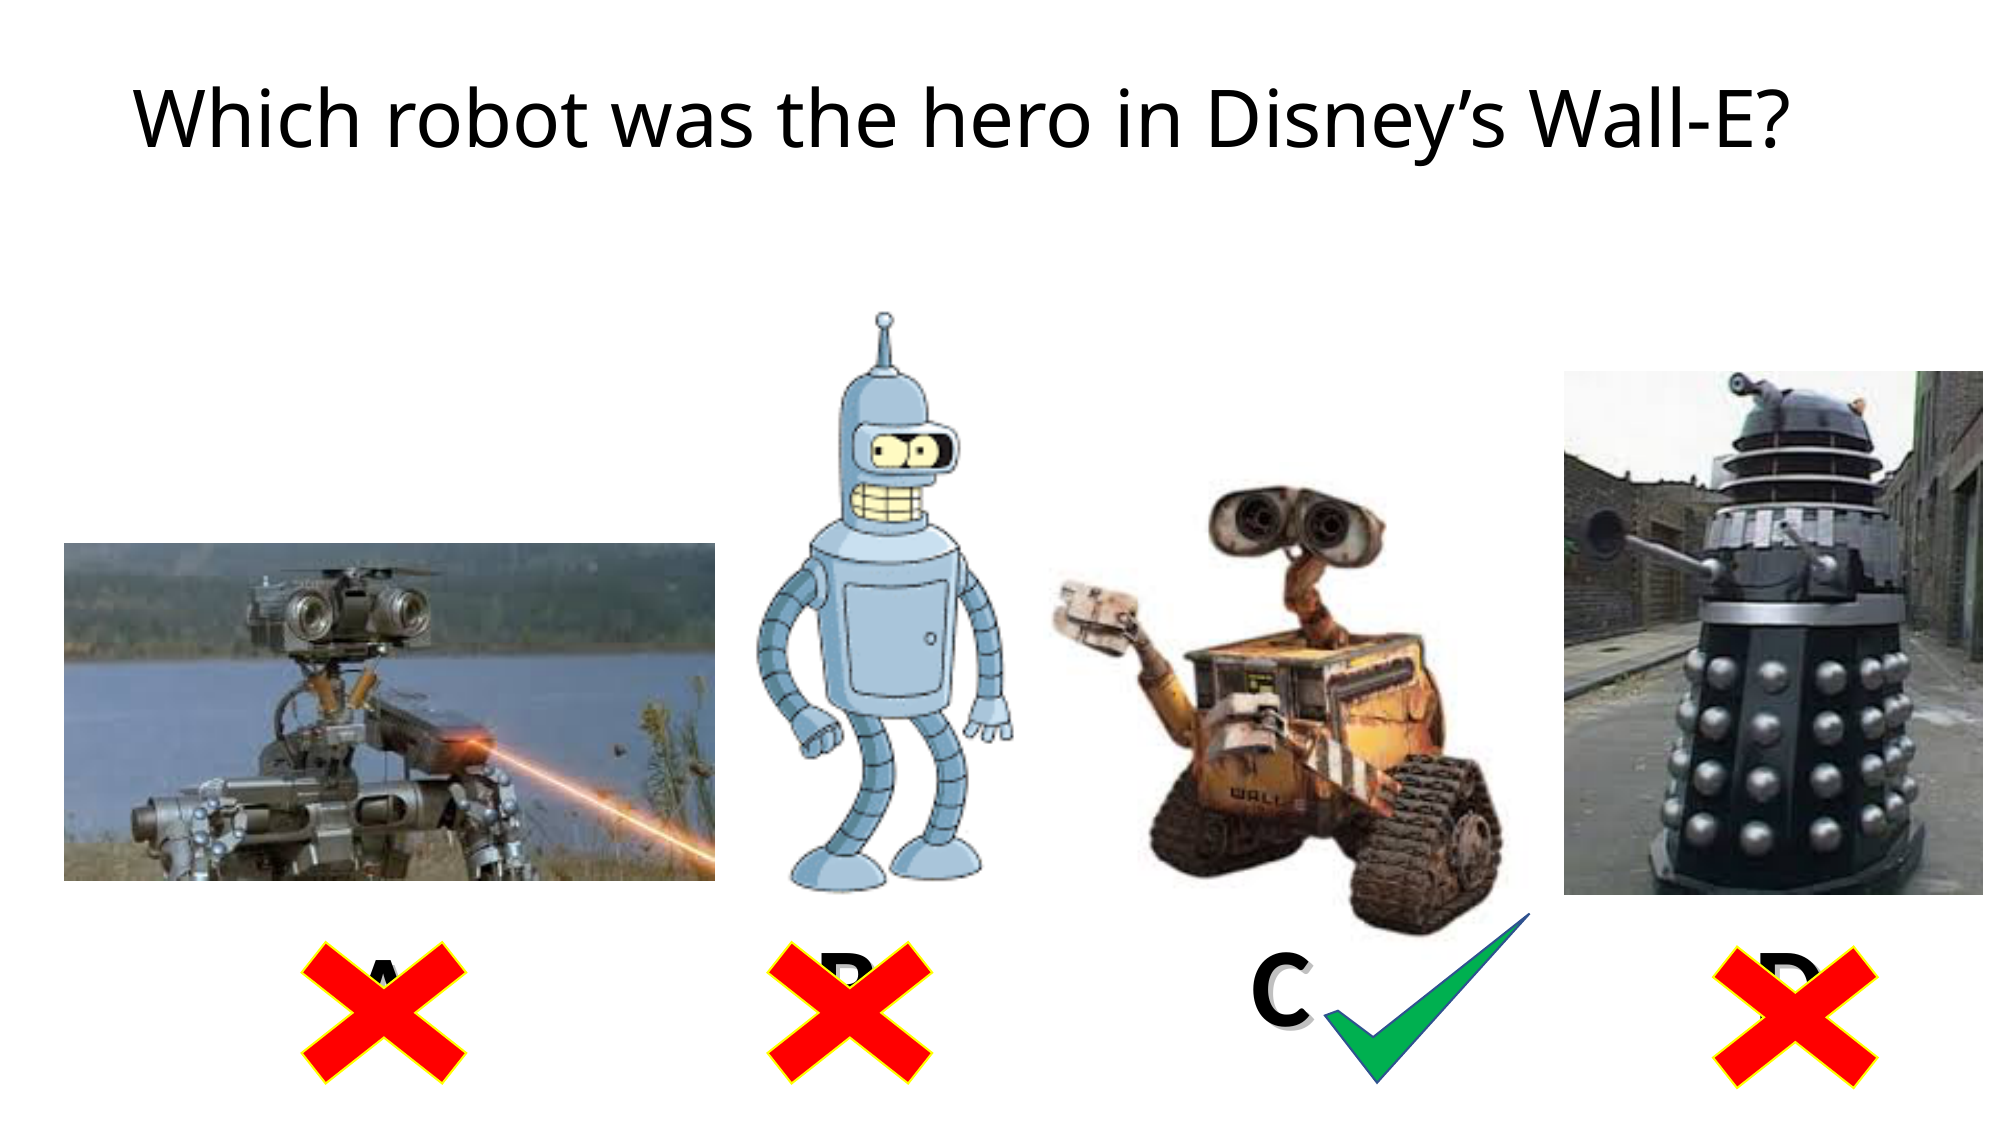

# Which robot was the hero in Disney’s Wall-E?
B
C
D
A